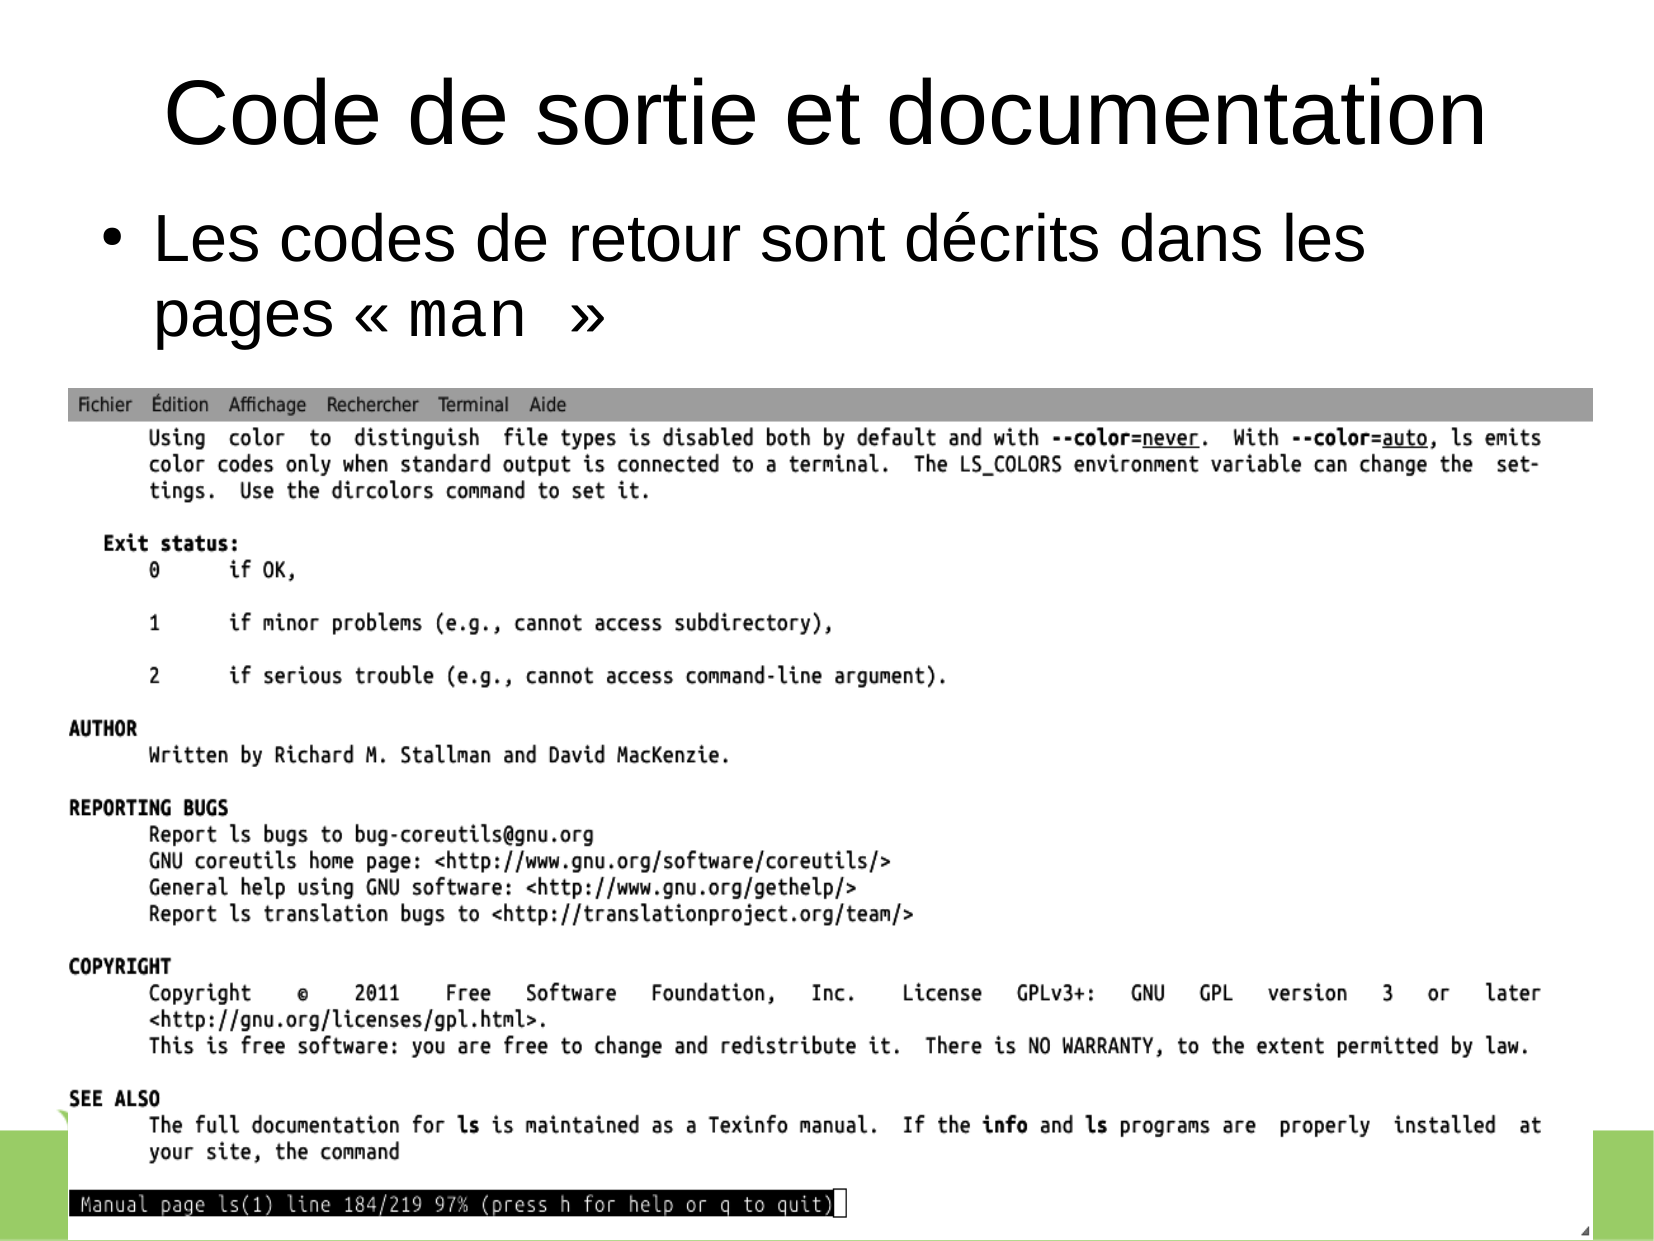

# Code de sortie et documentation
Les codes de retour sont décrits dans les pages « man »
5